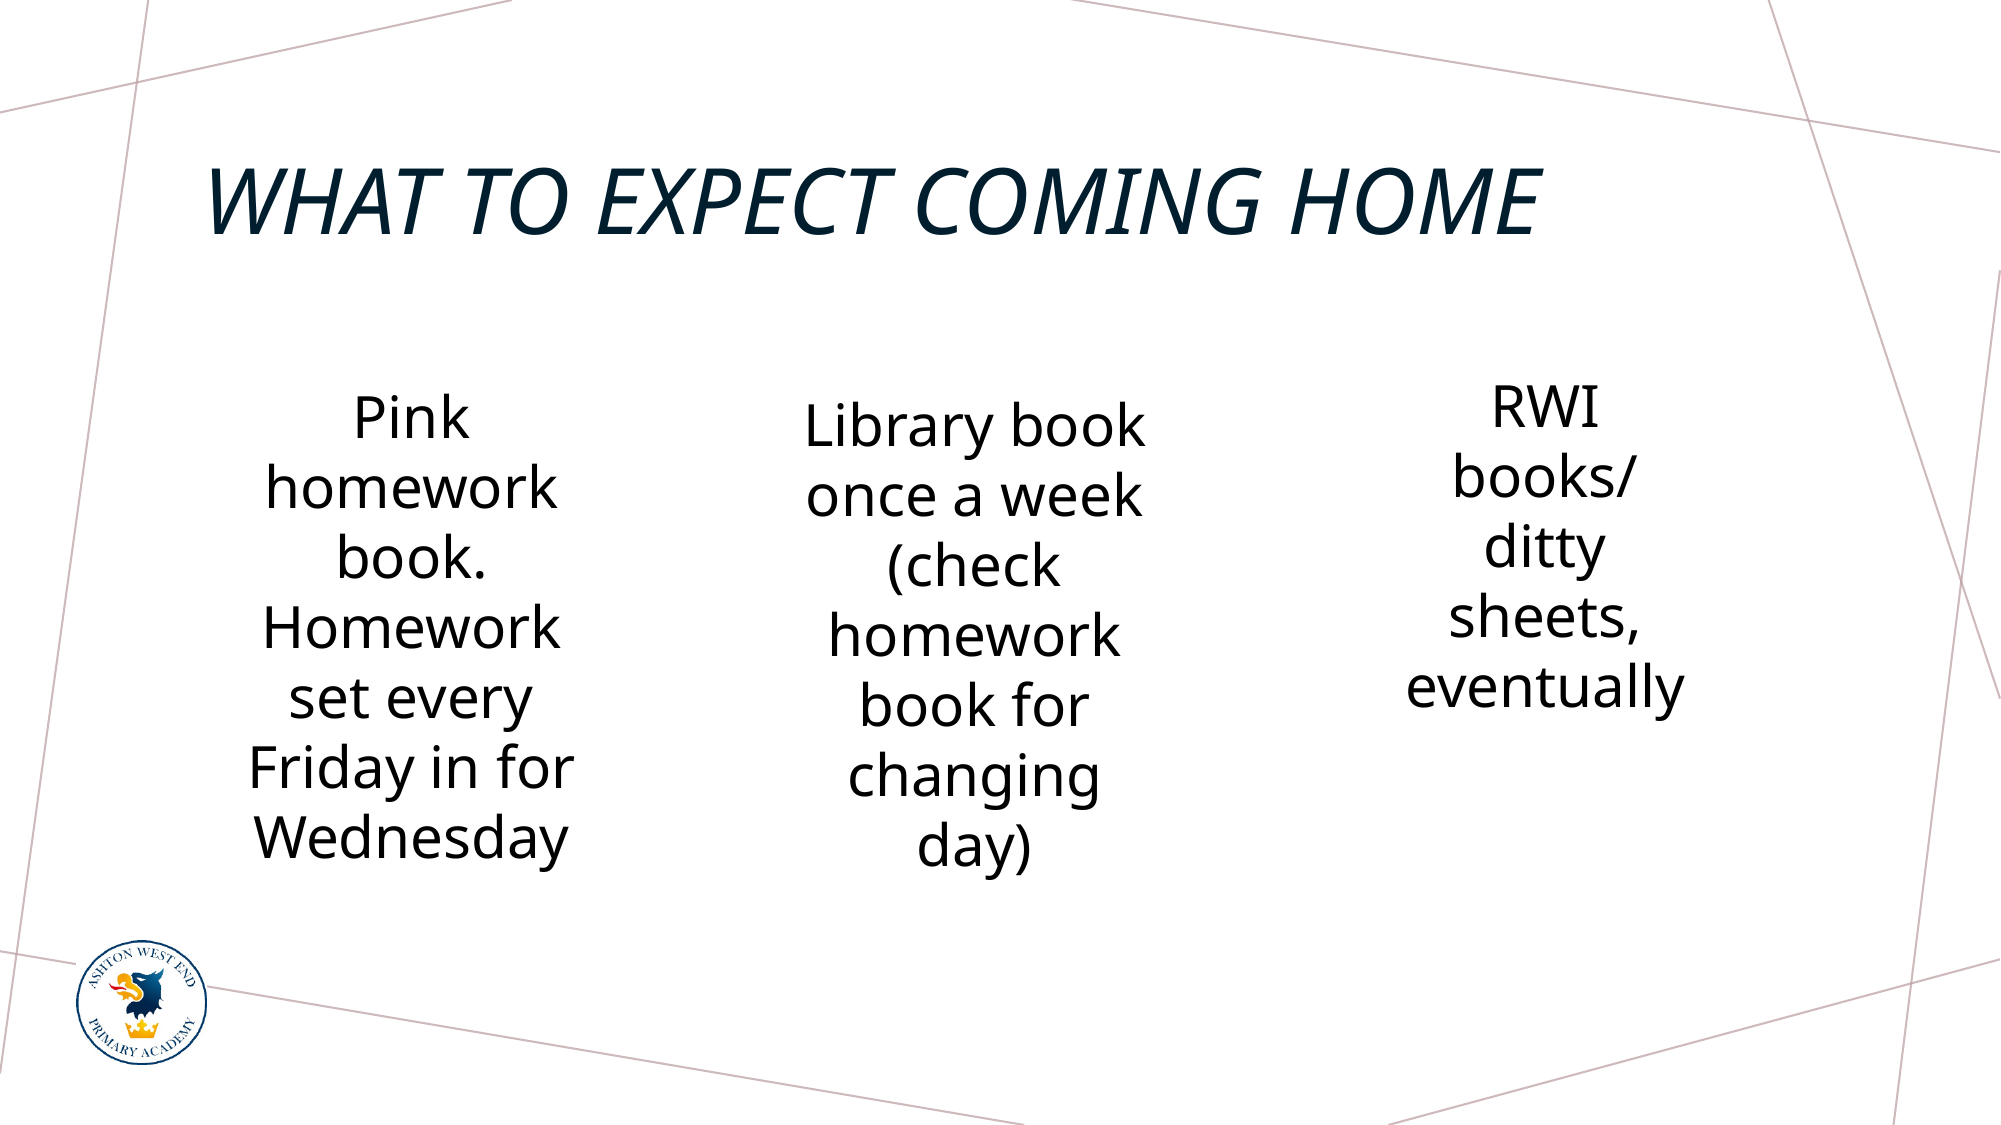

# What to expect coming home
RWI books/ ditty sheets, eventually
Pink homework book. Homework set every Friday in for Wednesday
Library book once a week (check homework book for changing day)